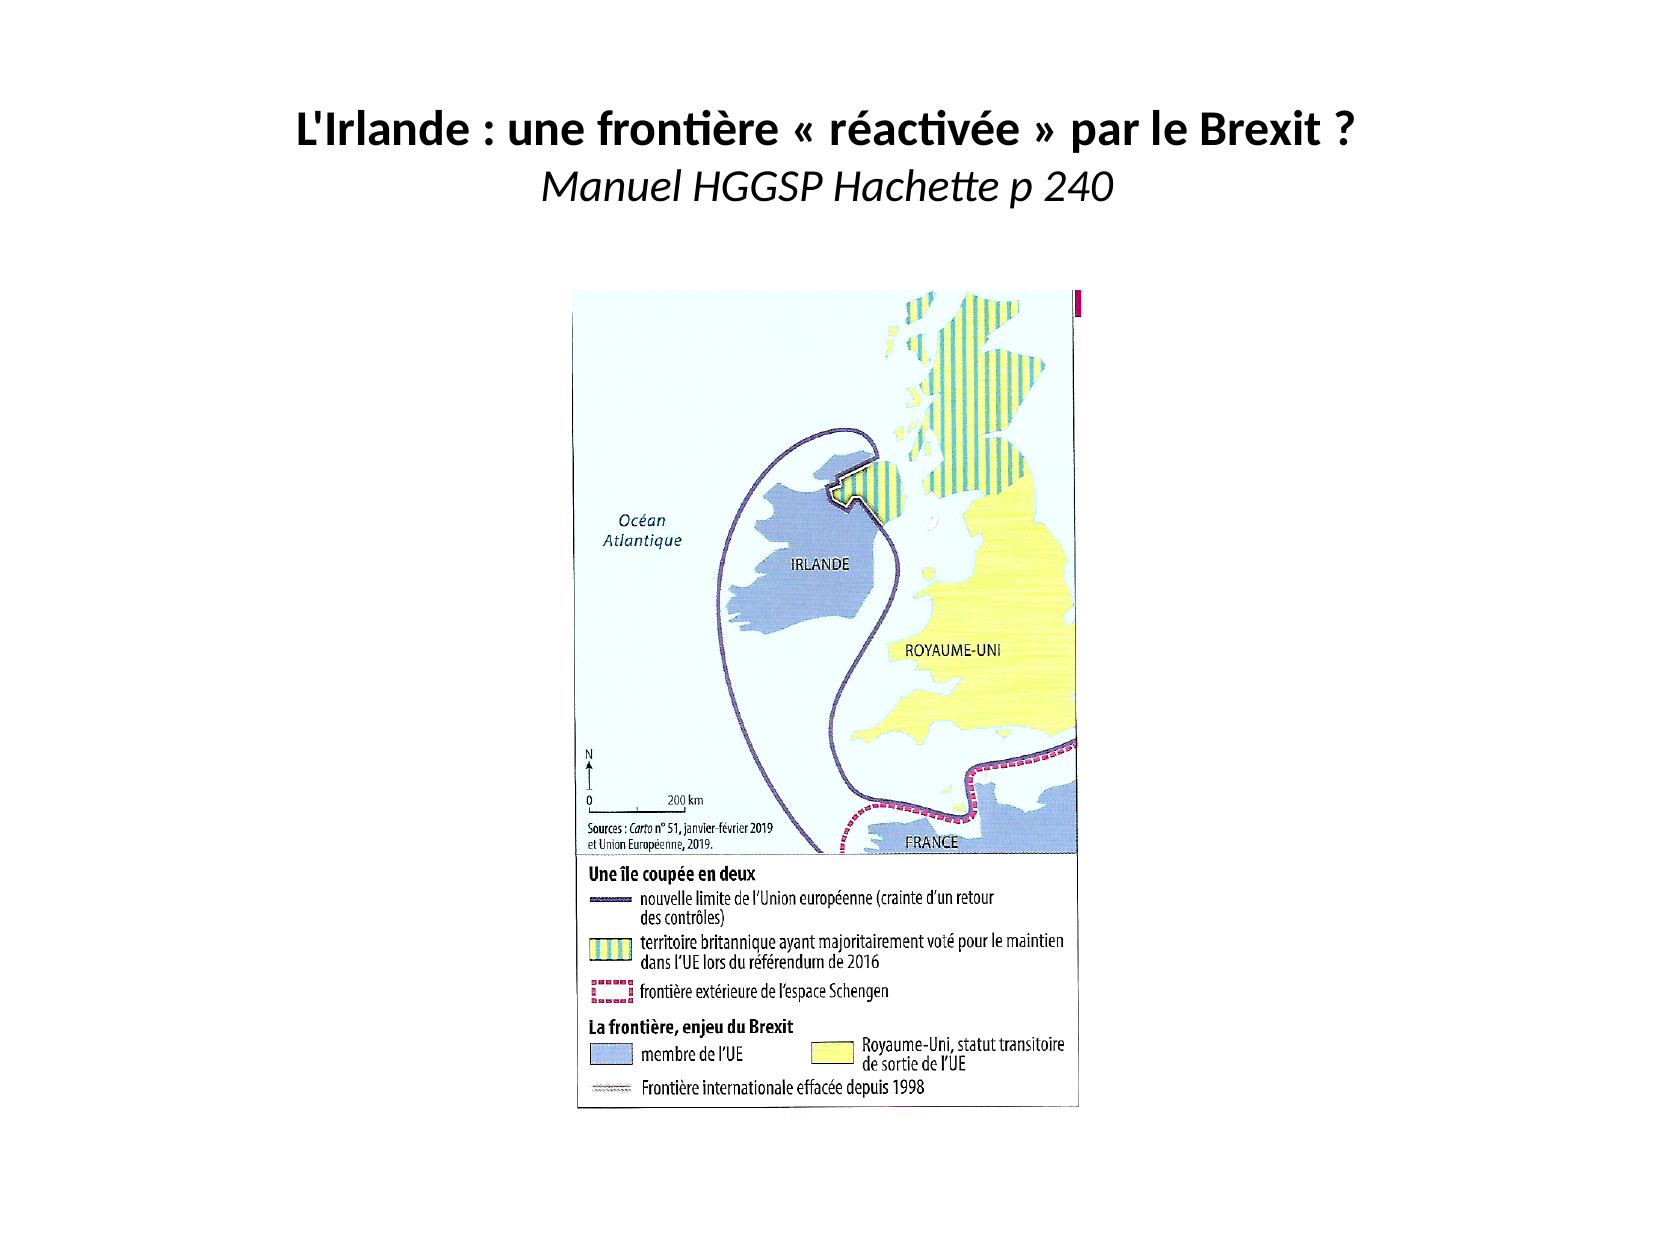

# L'Irlande : une frontière « réactivée » par le Brexit ? Manuel HGGSP Hachette p 240